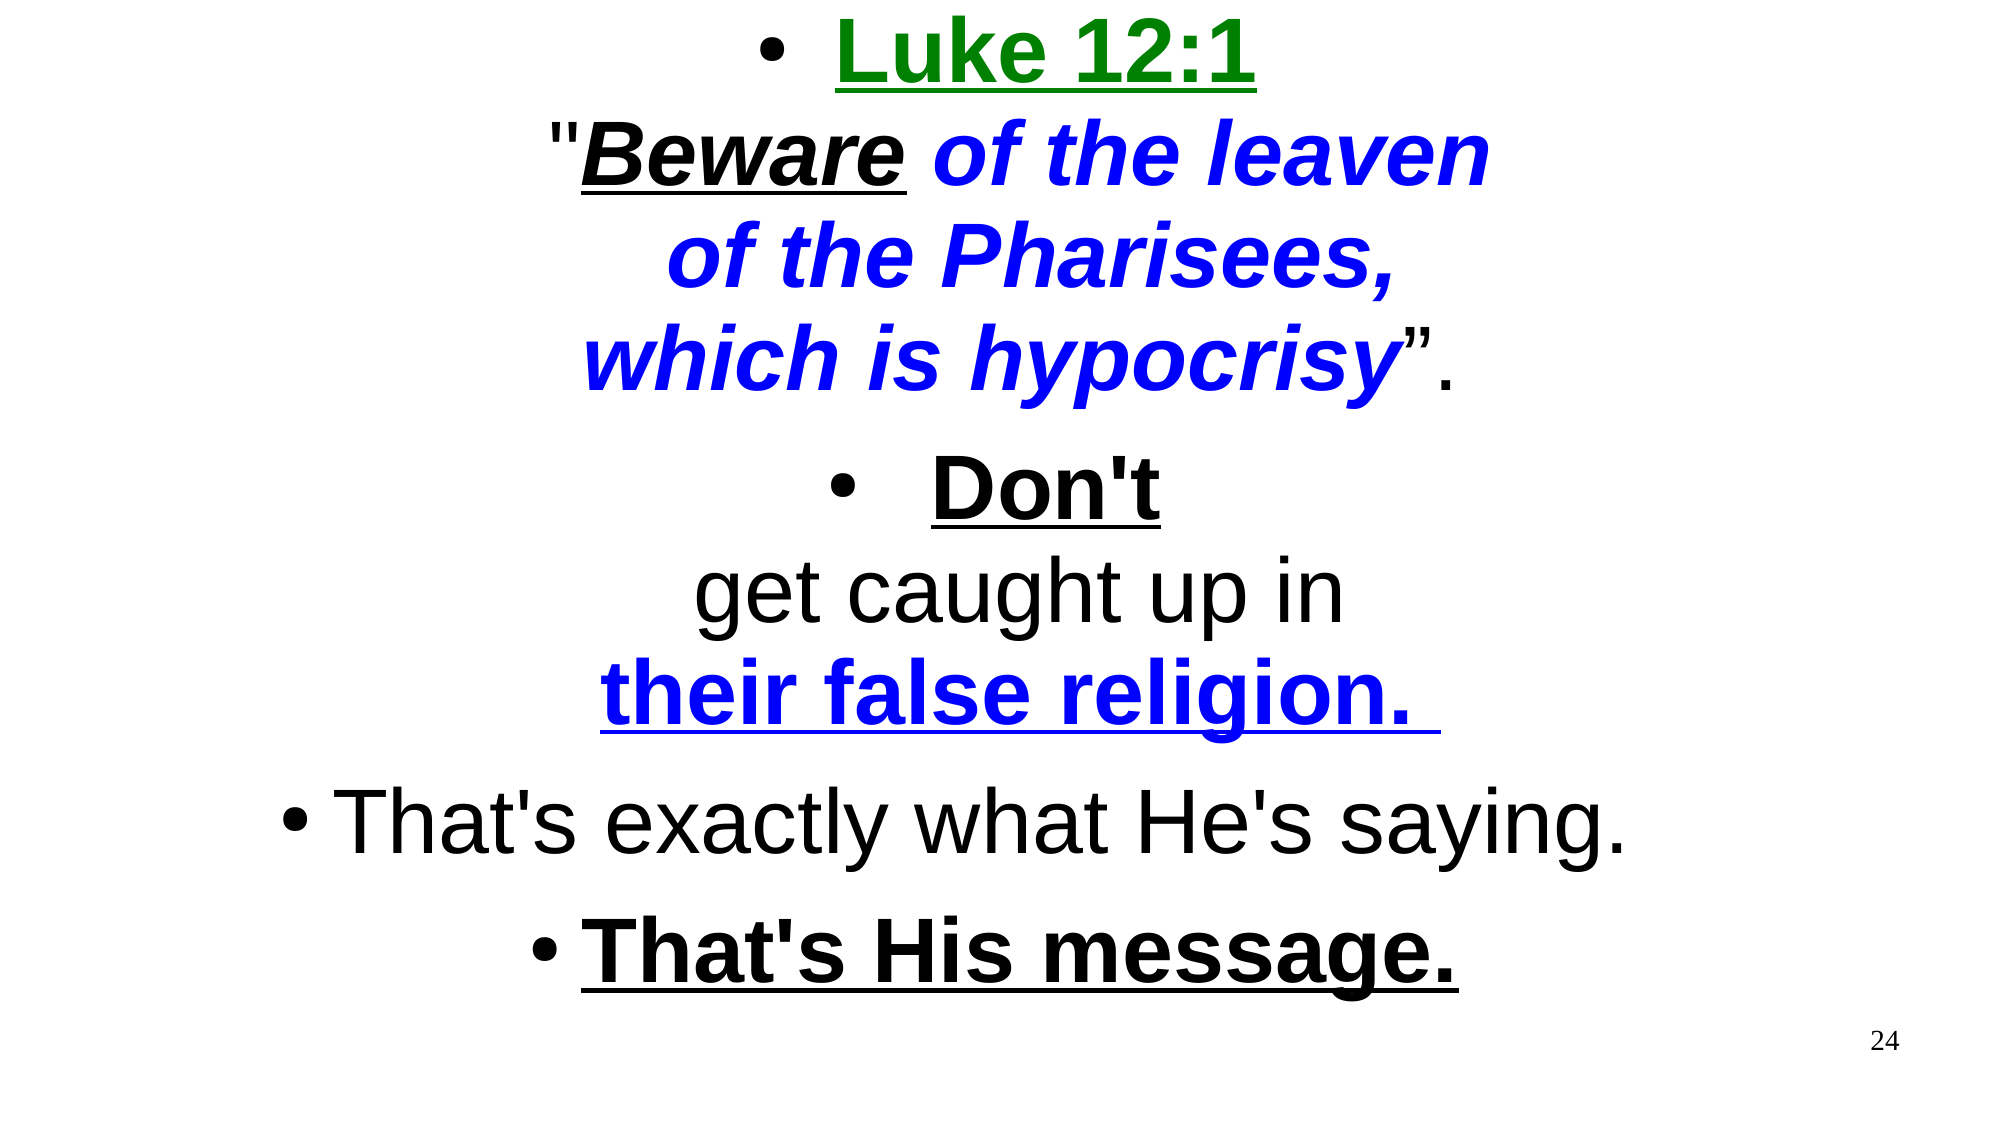

# Luke 12:1 "Beware of the leaven of the Pharisees, which is hypocrisy”.
 Don't
get caught up in
their false religion.
That's exactly what He's saying.
That's His message.
24